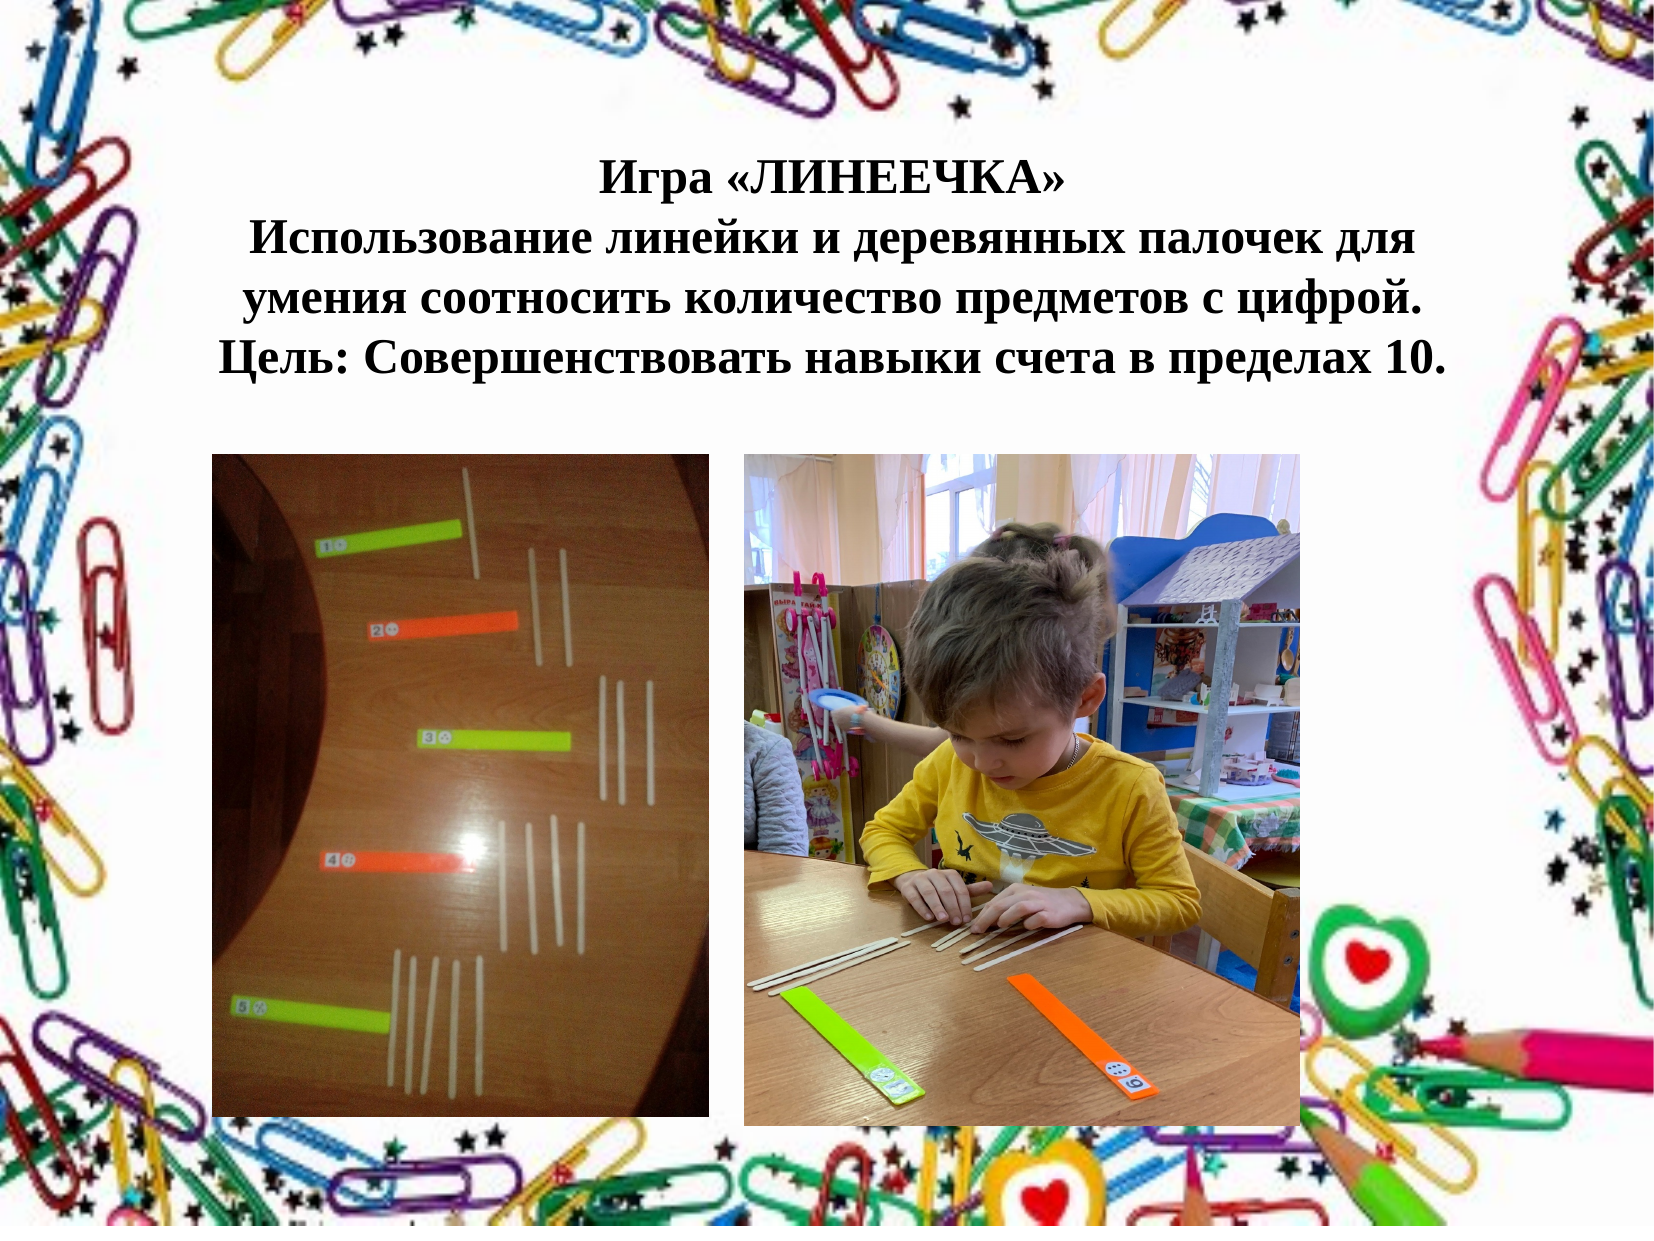

#
Игра «ЛИНЕЕЧКА»
Использование линейки и деревянных палочек для умения соотносить количество предметов с цифрой.
Цель: Совершенствовать навыки счета в пределах 10.